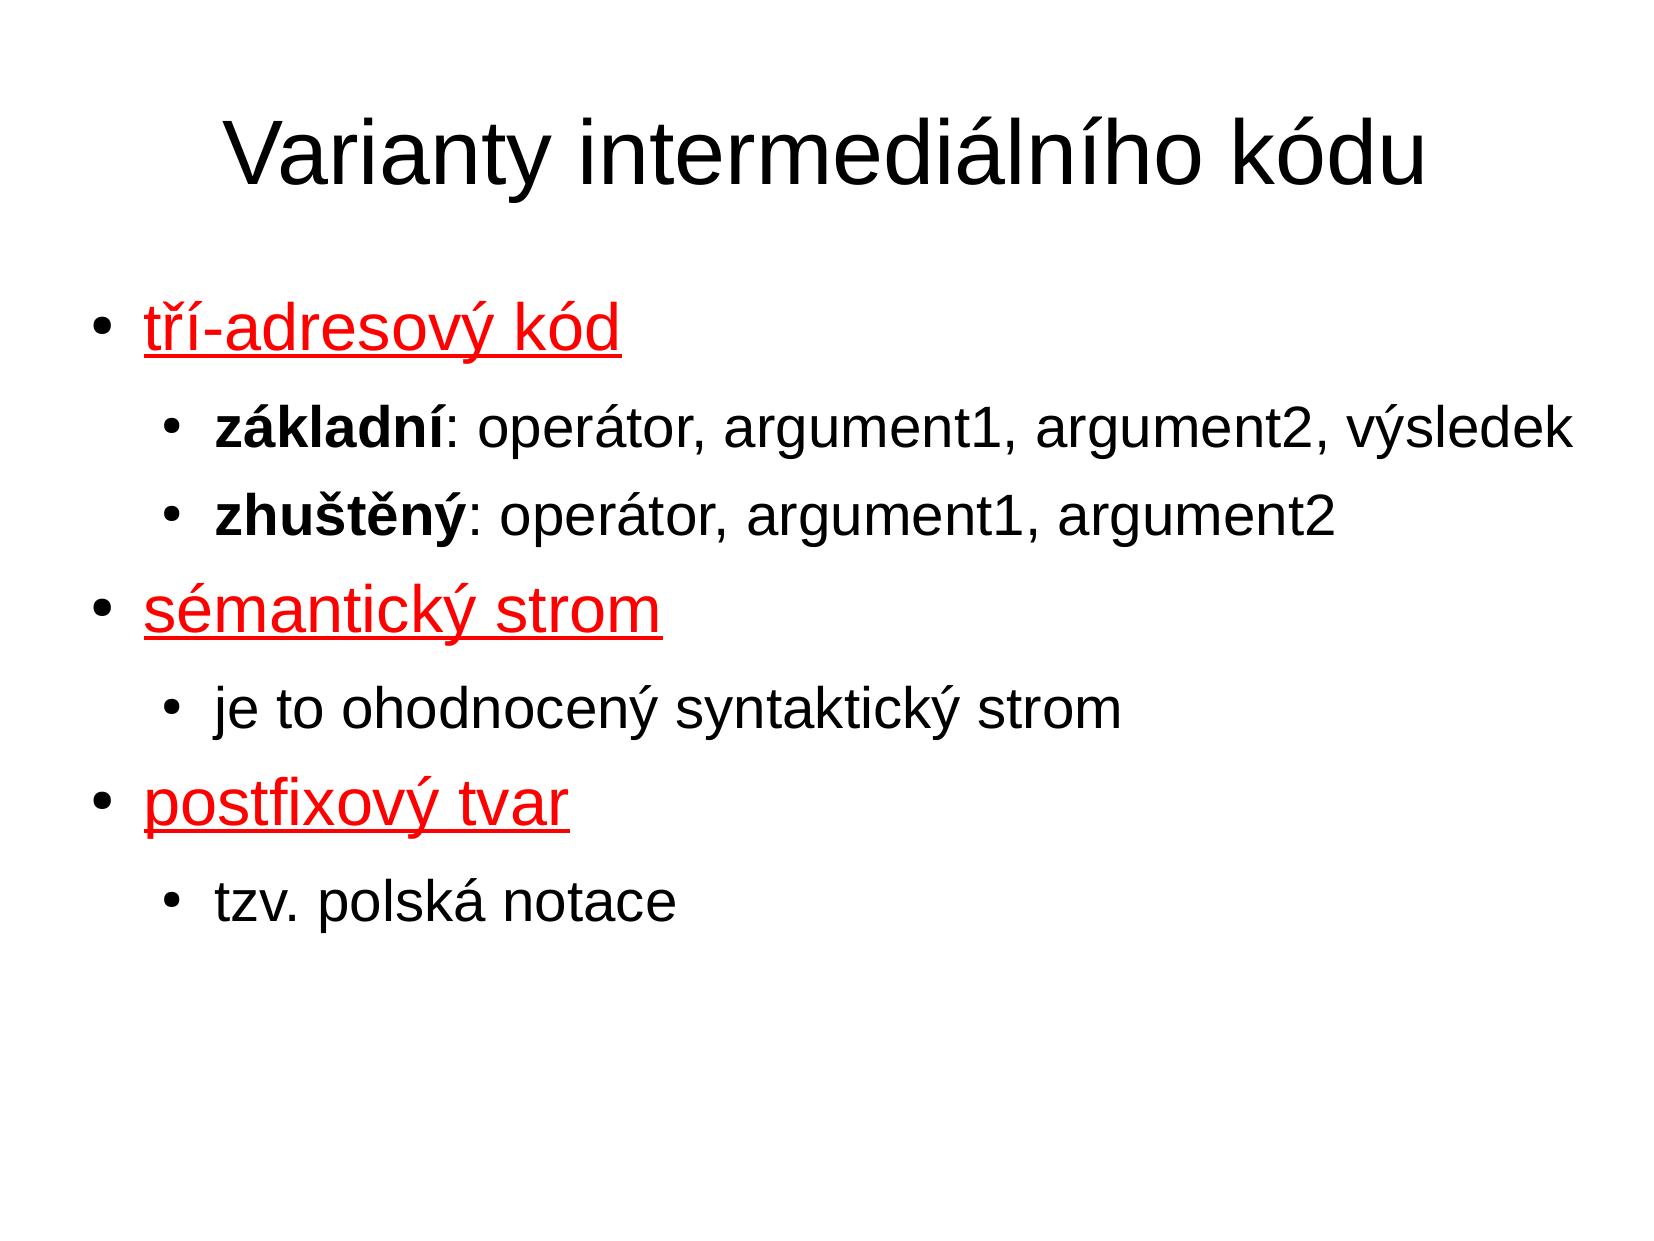

# Varianty intermediálního kódu
tří-adresový kód
základní: operátor, argument1, argument2, výsledek
zhuštěný: operátor, argument1, argument2
sémantický strom
je to ohodnocený syntaktický strom
postfixový tvar
tzv. polská notace